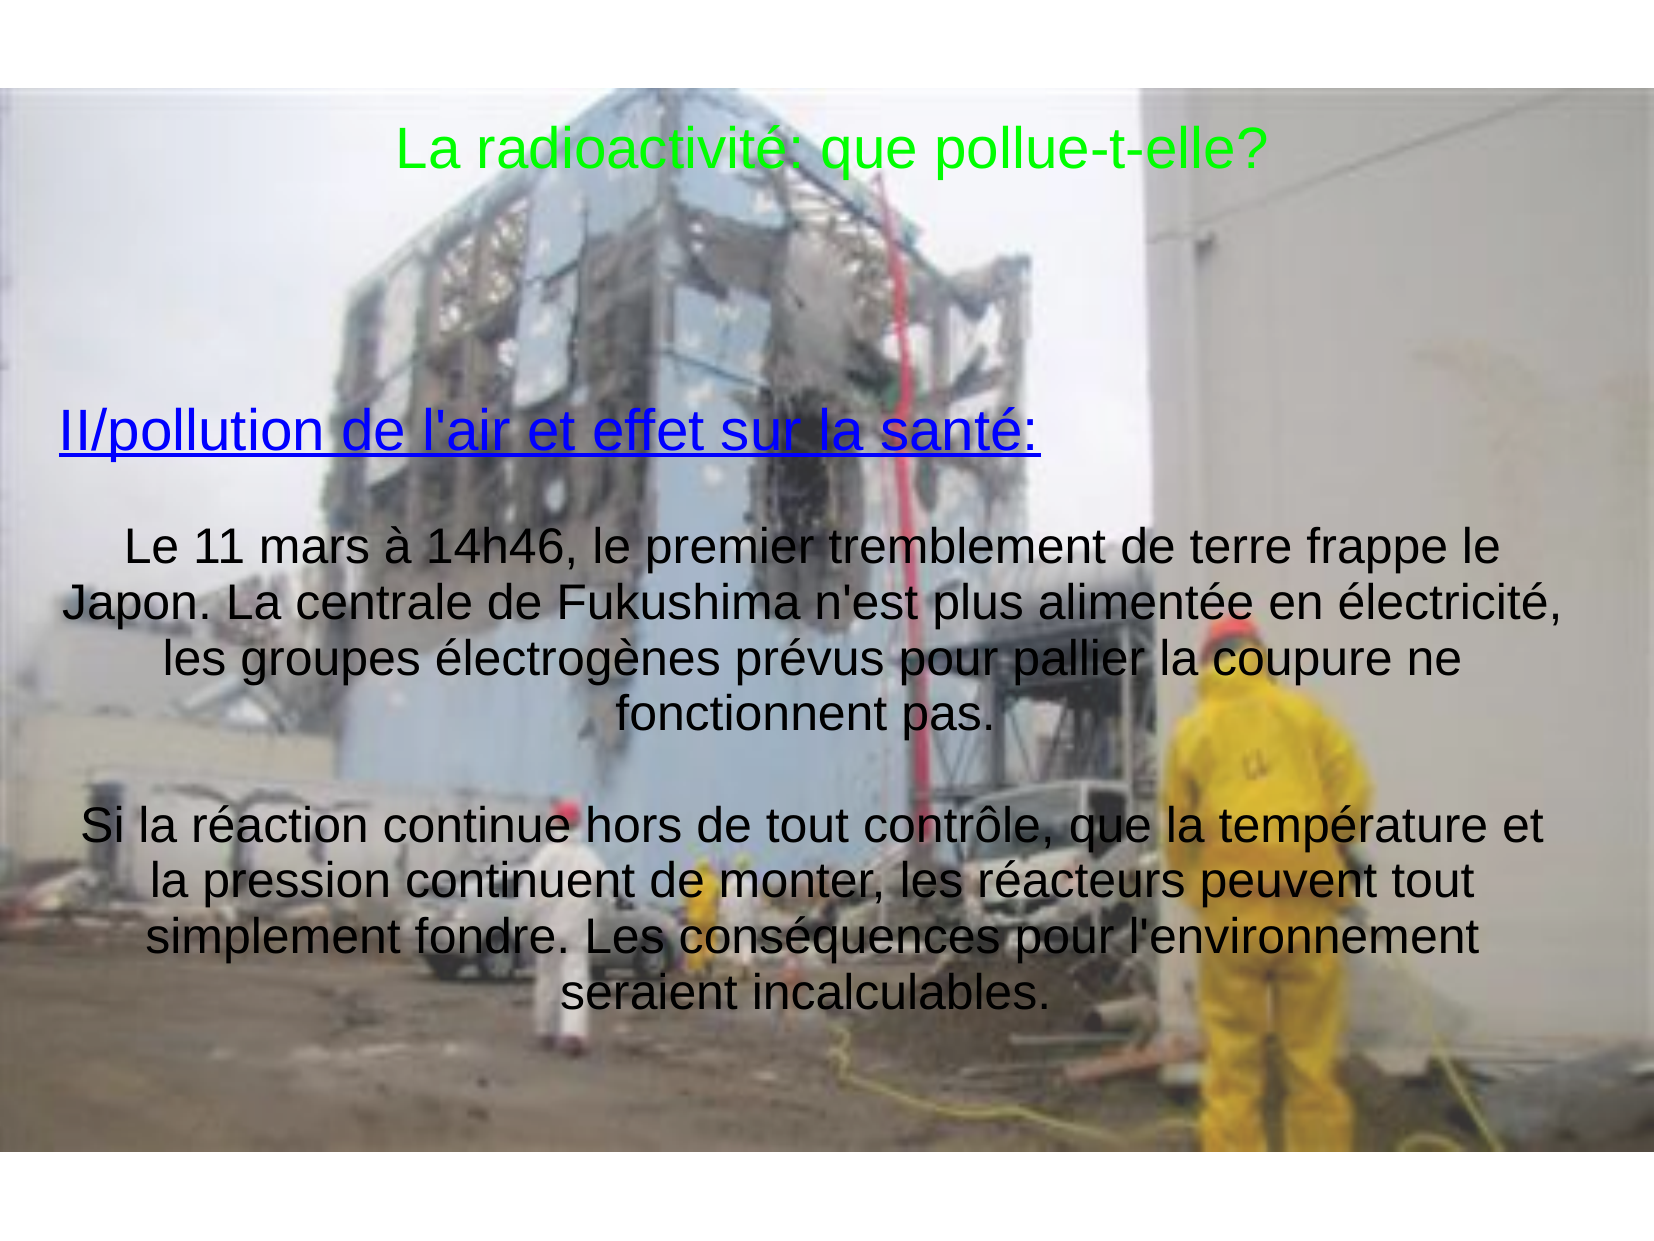

# La radioactivité: que pollue-t-elle?
II/pollution de l'air et effet sur la santé:
Le 11 mars à 14h46, le premier tremblement de terre frappe le Japon. La centrale de Fukushima n'est plus alimentée en électricité, les groupes électrogènes prévus pour pallier la coupure ne fonctionnent pas.
Si la réaction continue hors de tout contrôle, que la température et la pression continuent de monter, les réacteurs peuvent tout simplement fondre. Les conséquences pour l'environnement seraient incalculables.